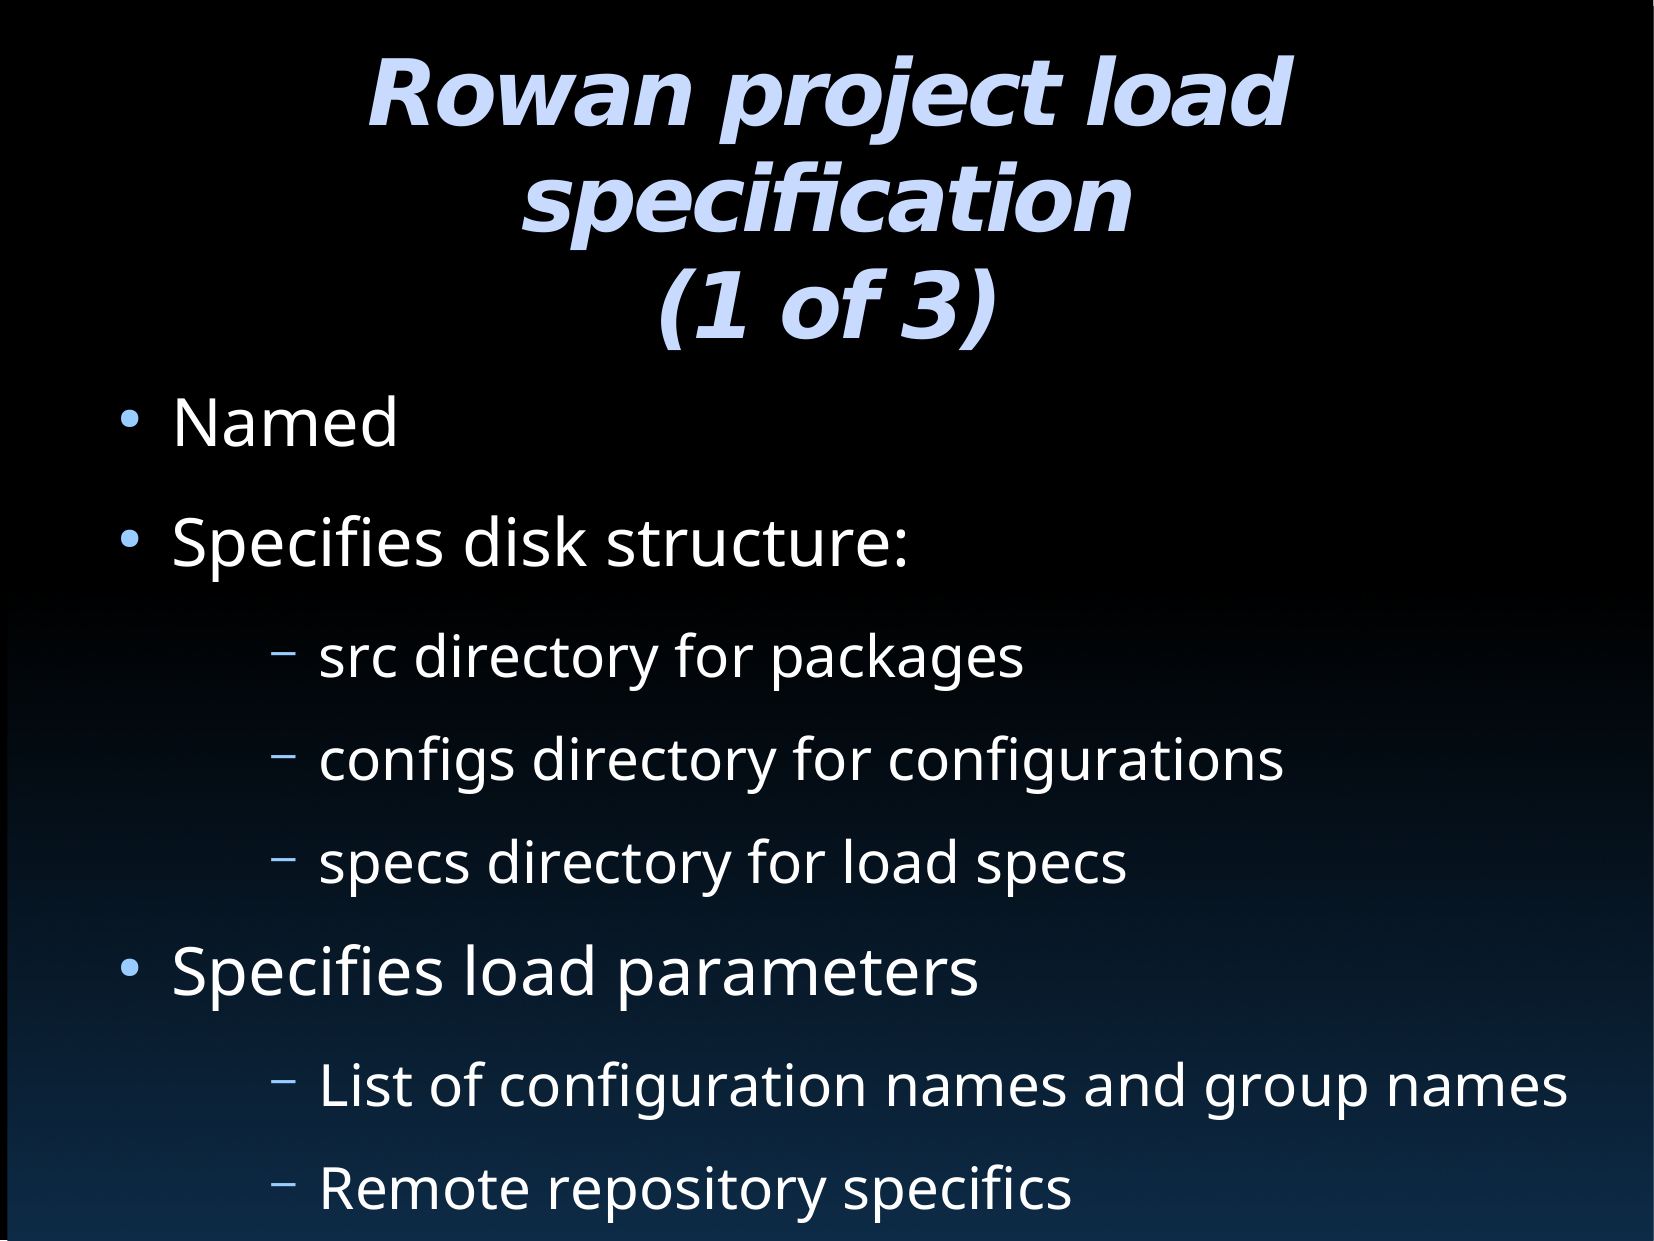

# Rowan project load specification (1 of 3)
Named
Specifies disk structure:
src directory for packages
configs directory for configurations
specs directory for load specs
Specifies load parameters
List of configuration names and group names
Remote repository specifics